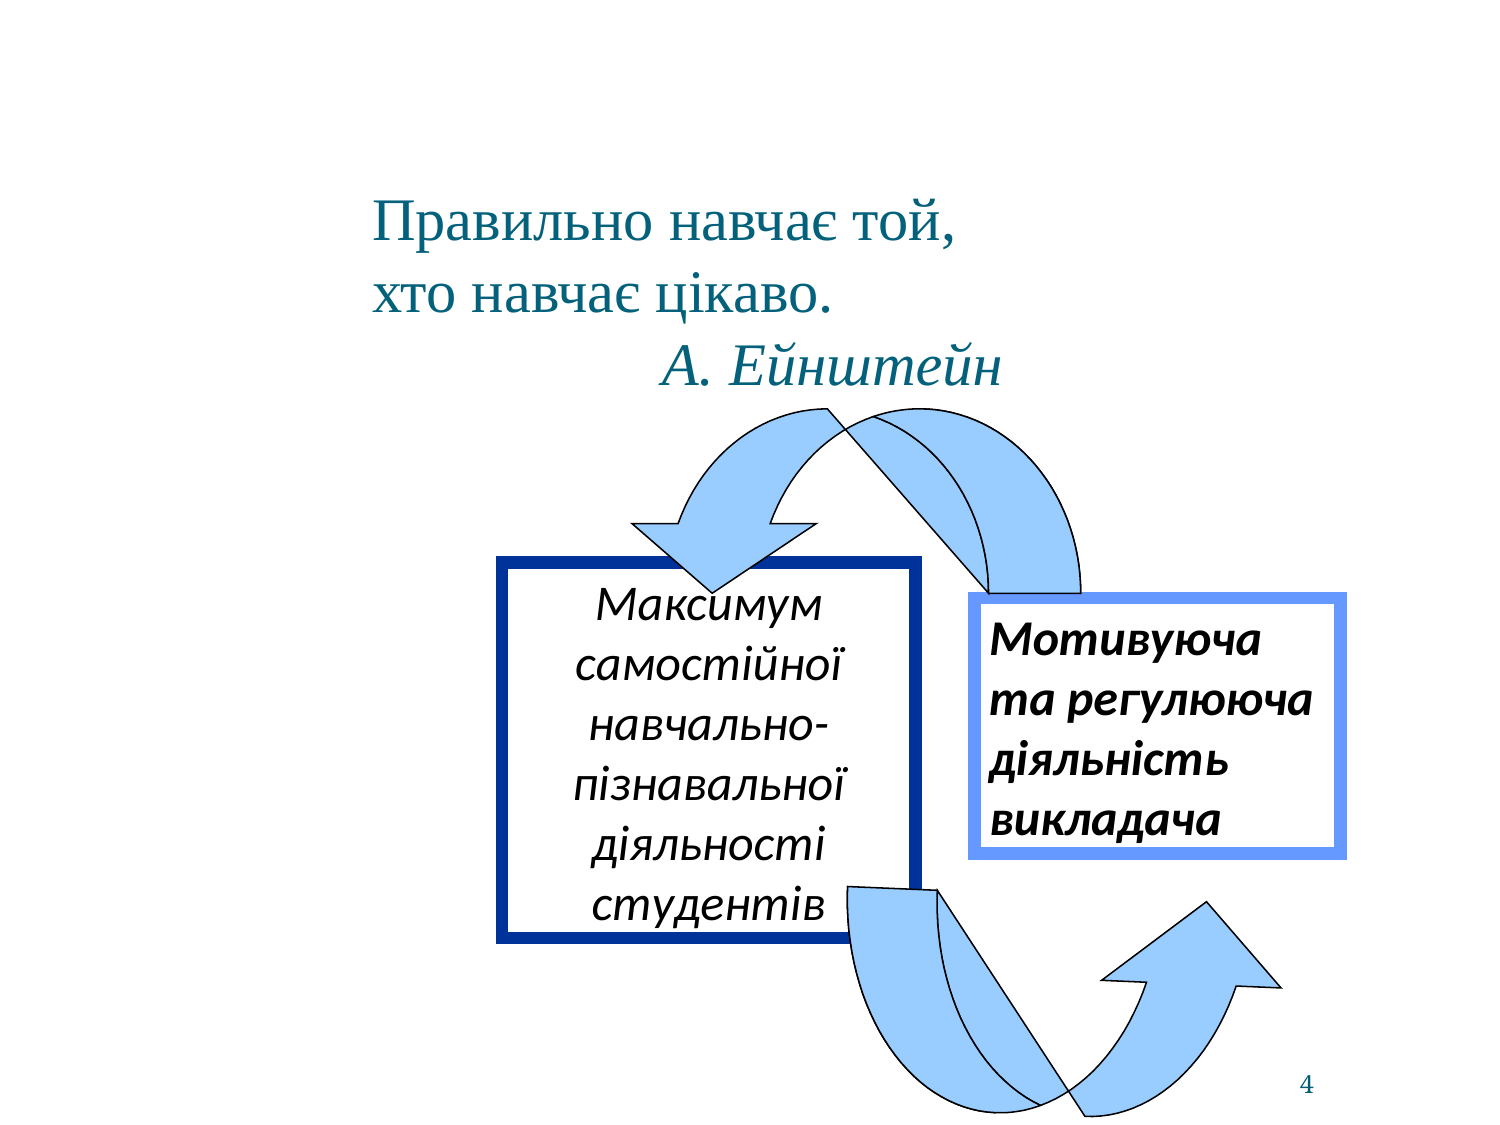

Правильно навчає той,
хто навчає цікаво.
 А. Ейнштейн
#
Максимум самостійної навчально-пізнавальної діяльності студентів
Мотивуюча та регулююча діяльність викладача